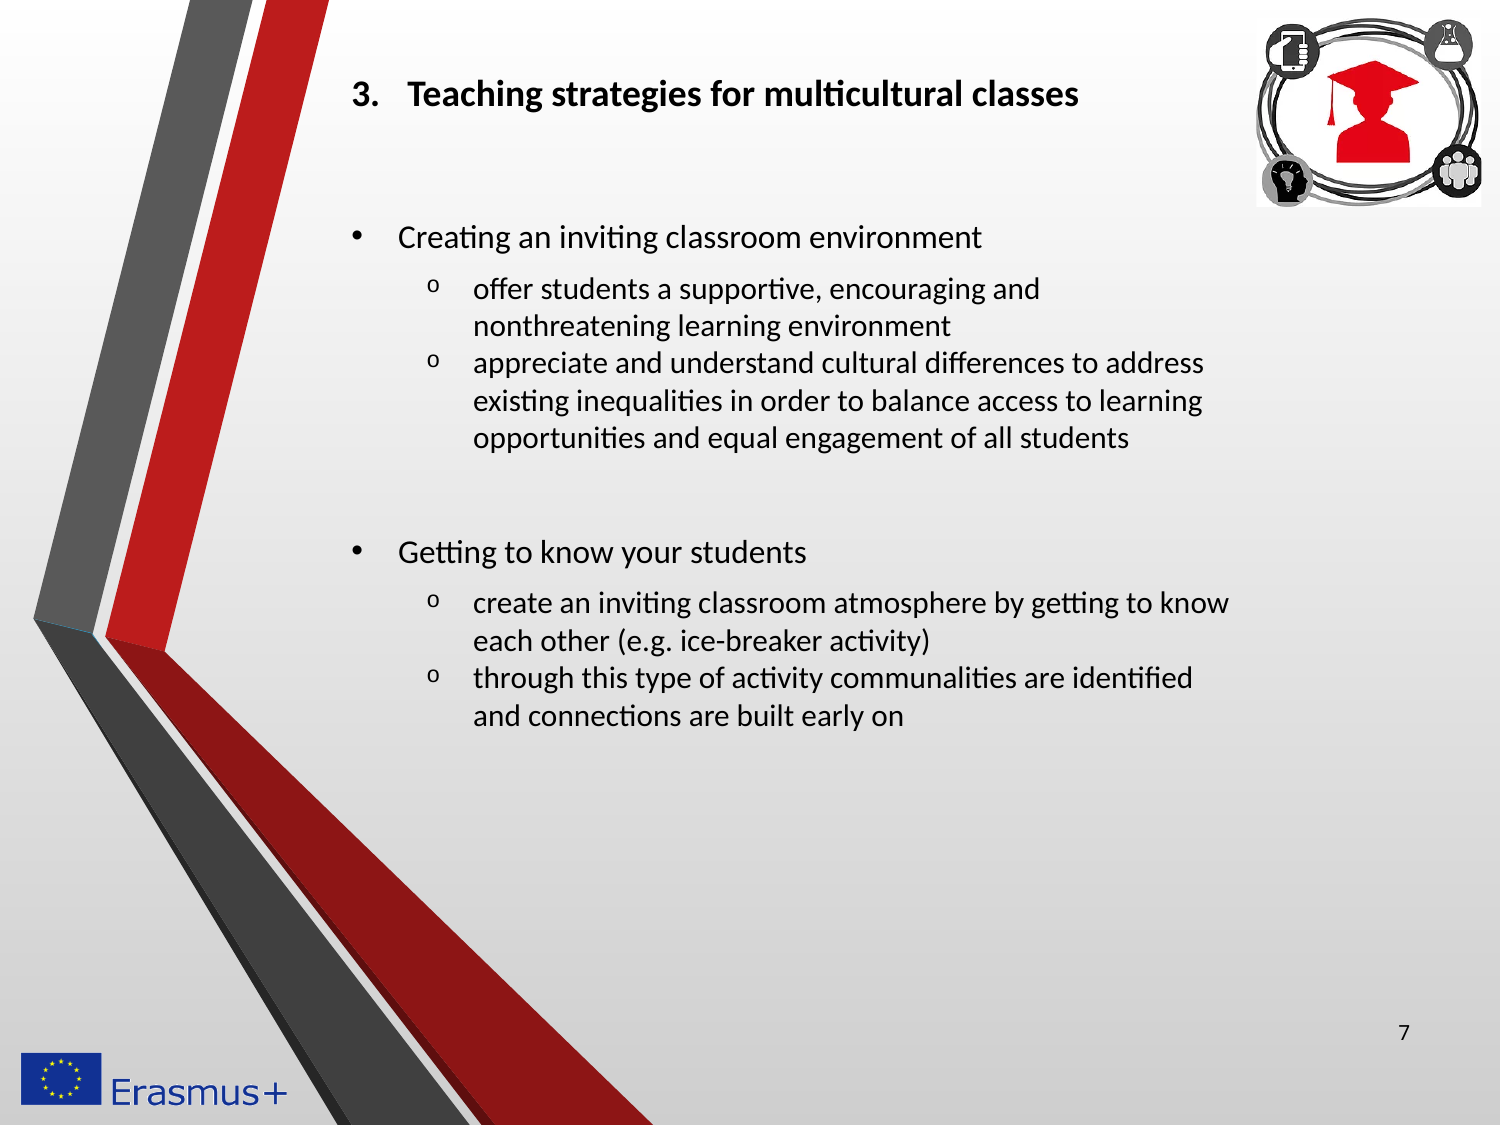

Teaching strategies for multicultural classes
Creating an inviting classroom environment
offer students a supportive, encouraging and nonthreatening learning environment
appreciate and understand cultural differences to address existing inequalities in order to balance access to learning opportunities and equal engagement of all students
Getting to know your students
create an inviting classroom atmosphere by getting to know each other (e.g. ice-breaker activity)
through this type of activity communalities are identified and connections are built early on